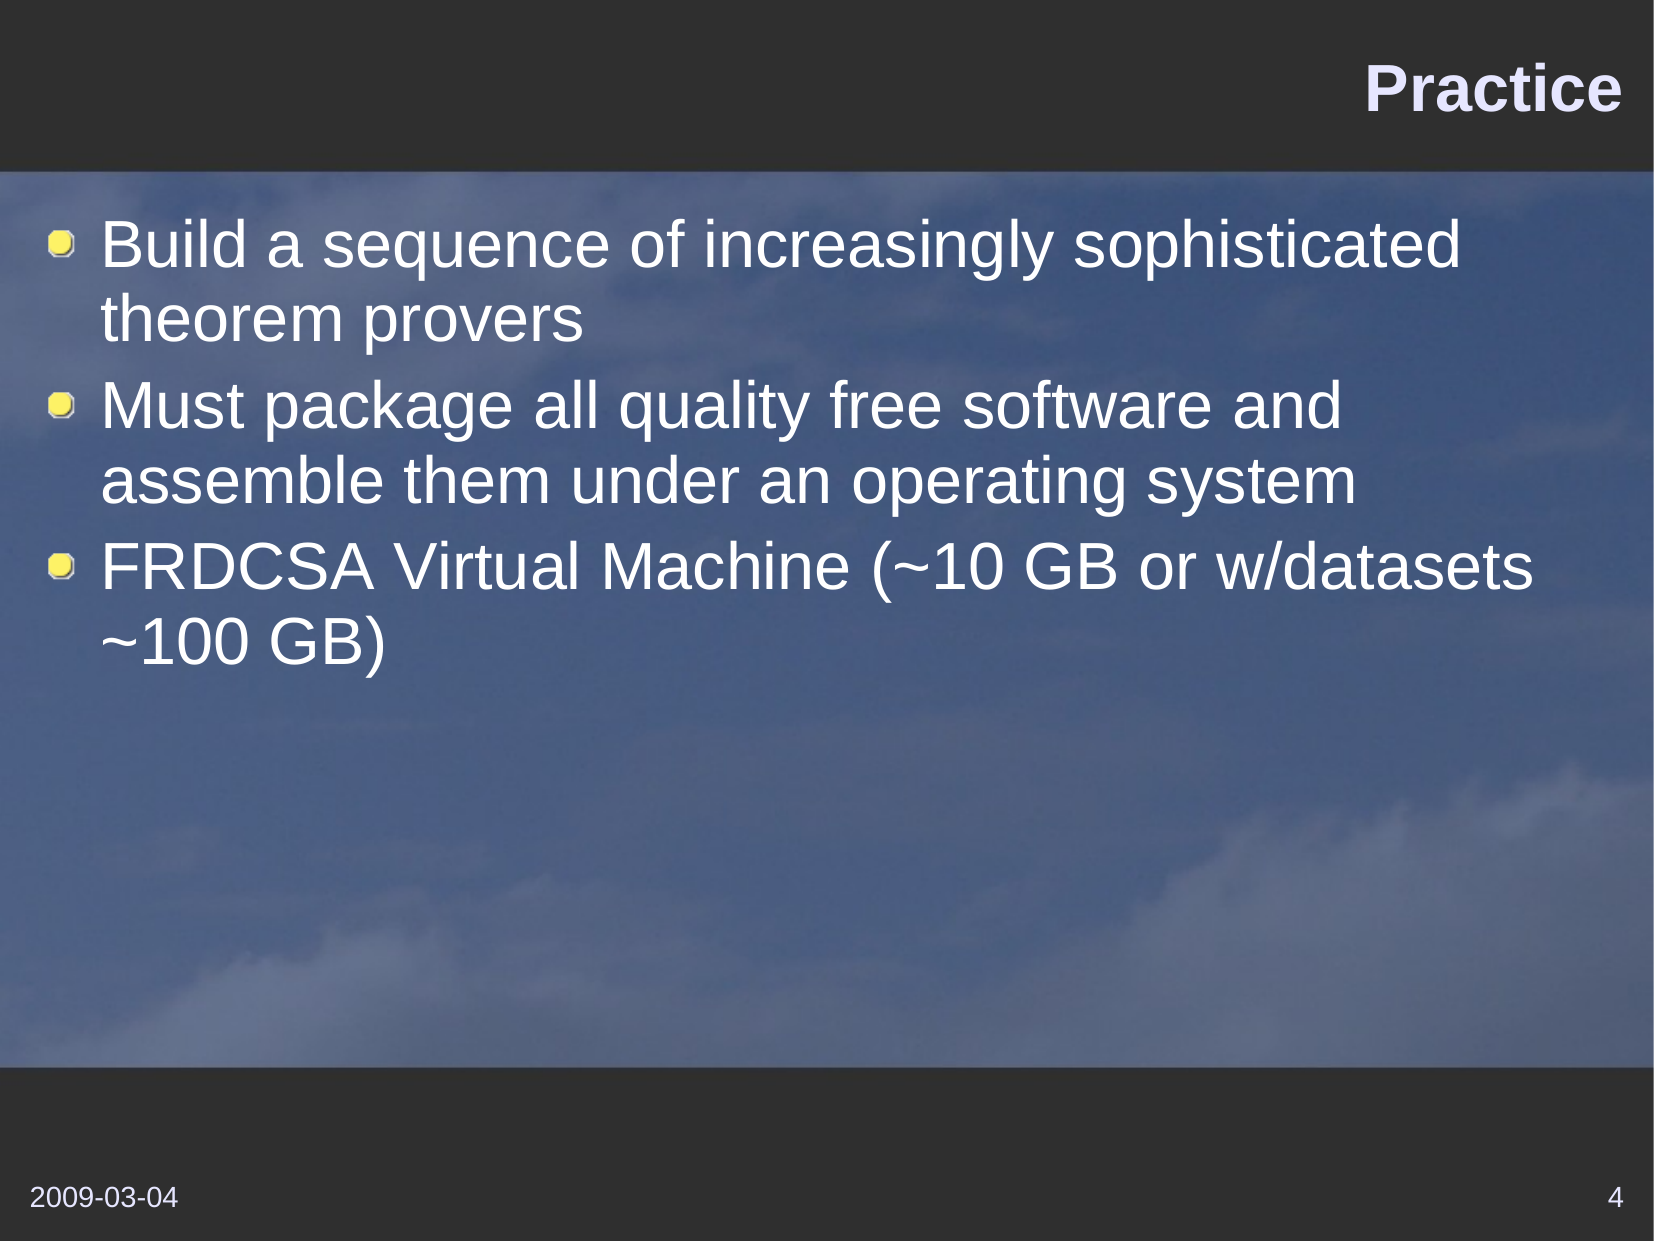

# Practice
Build a sequence of increasingly sophisticated theorem provers
Must package all quality free software and assemble them under an operating system
FRDCSA Virtual Machine (~10 GB or w/datasets ~100 GB)
2009-03-04
4